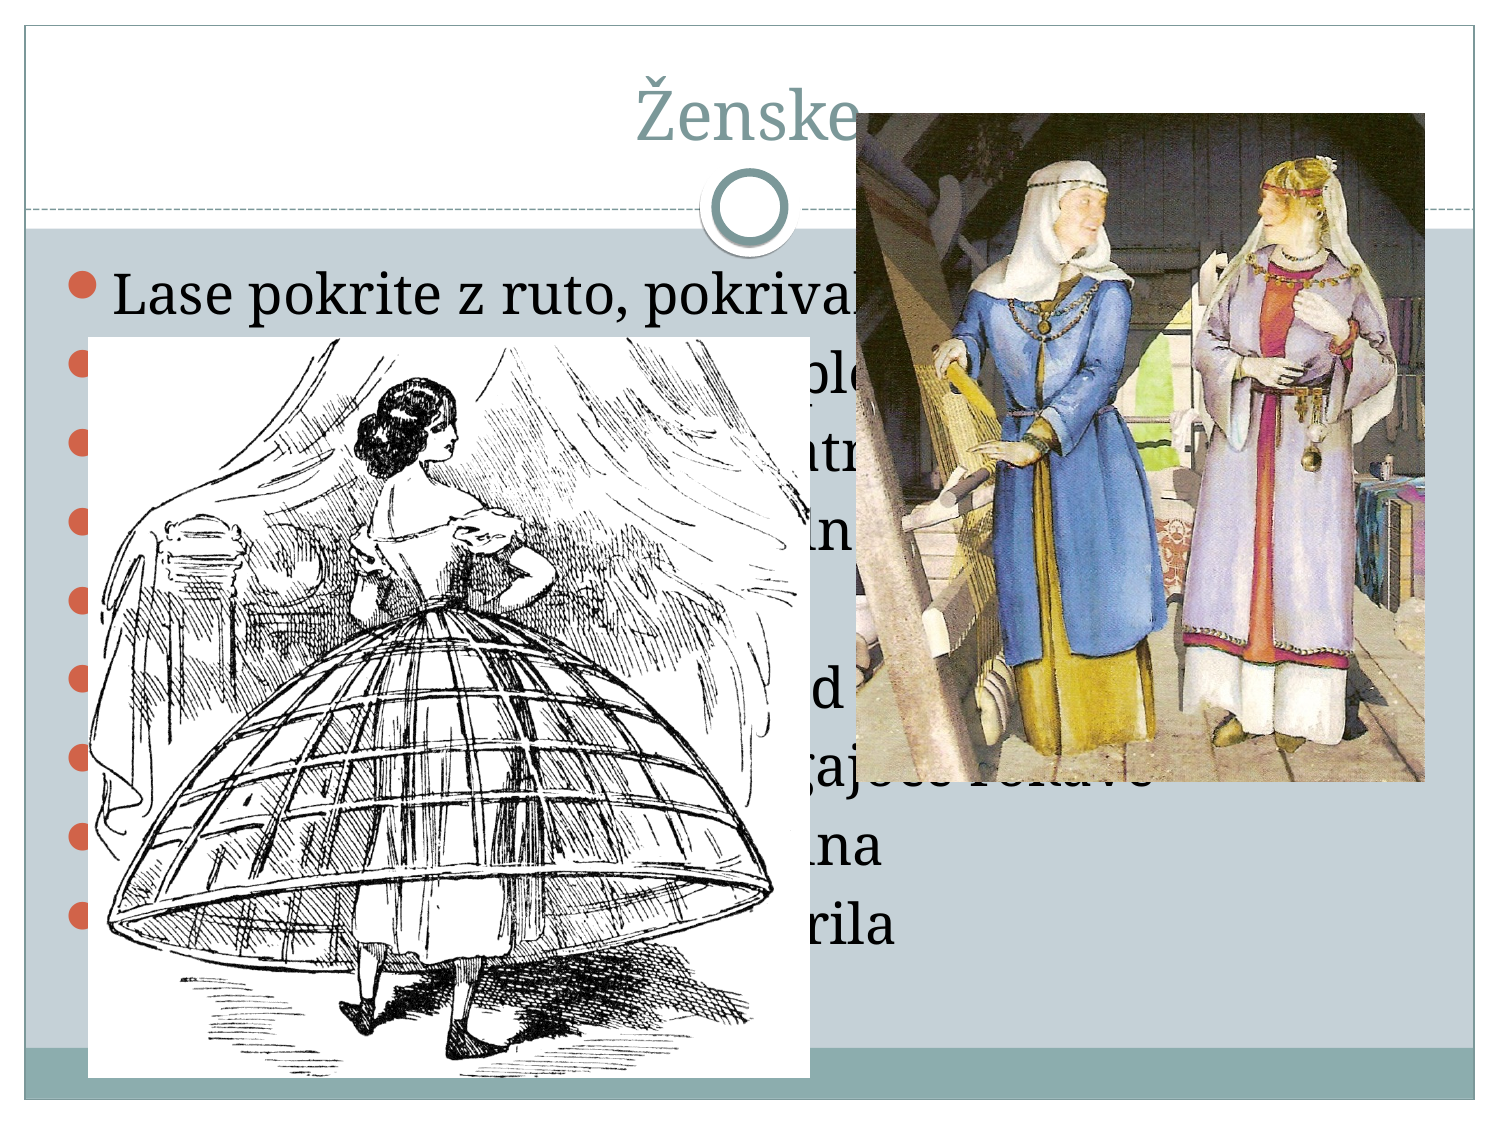

# Ženske
Lase pokrite z ruto, pokrivalom ali obojim
Lasje zelo dolgi  včasih sploh niso strigli
Tančice: okrogle in kvadratne
Pritrjene z obročem ali čelno obvezo
Višji sloj : krona ali tulec
Visoke kupulaste kape (pod njimi ruta)
Spodnji plaščtesno prilegajoče rokave
Krila : prostopadajoča, polna
Krinoline: velika, široka krila